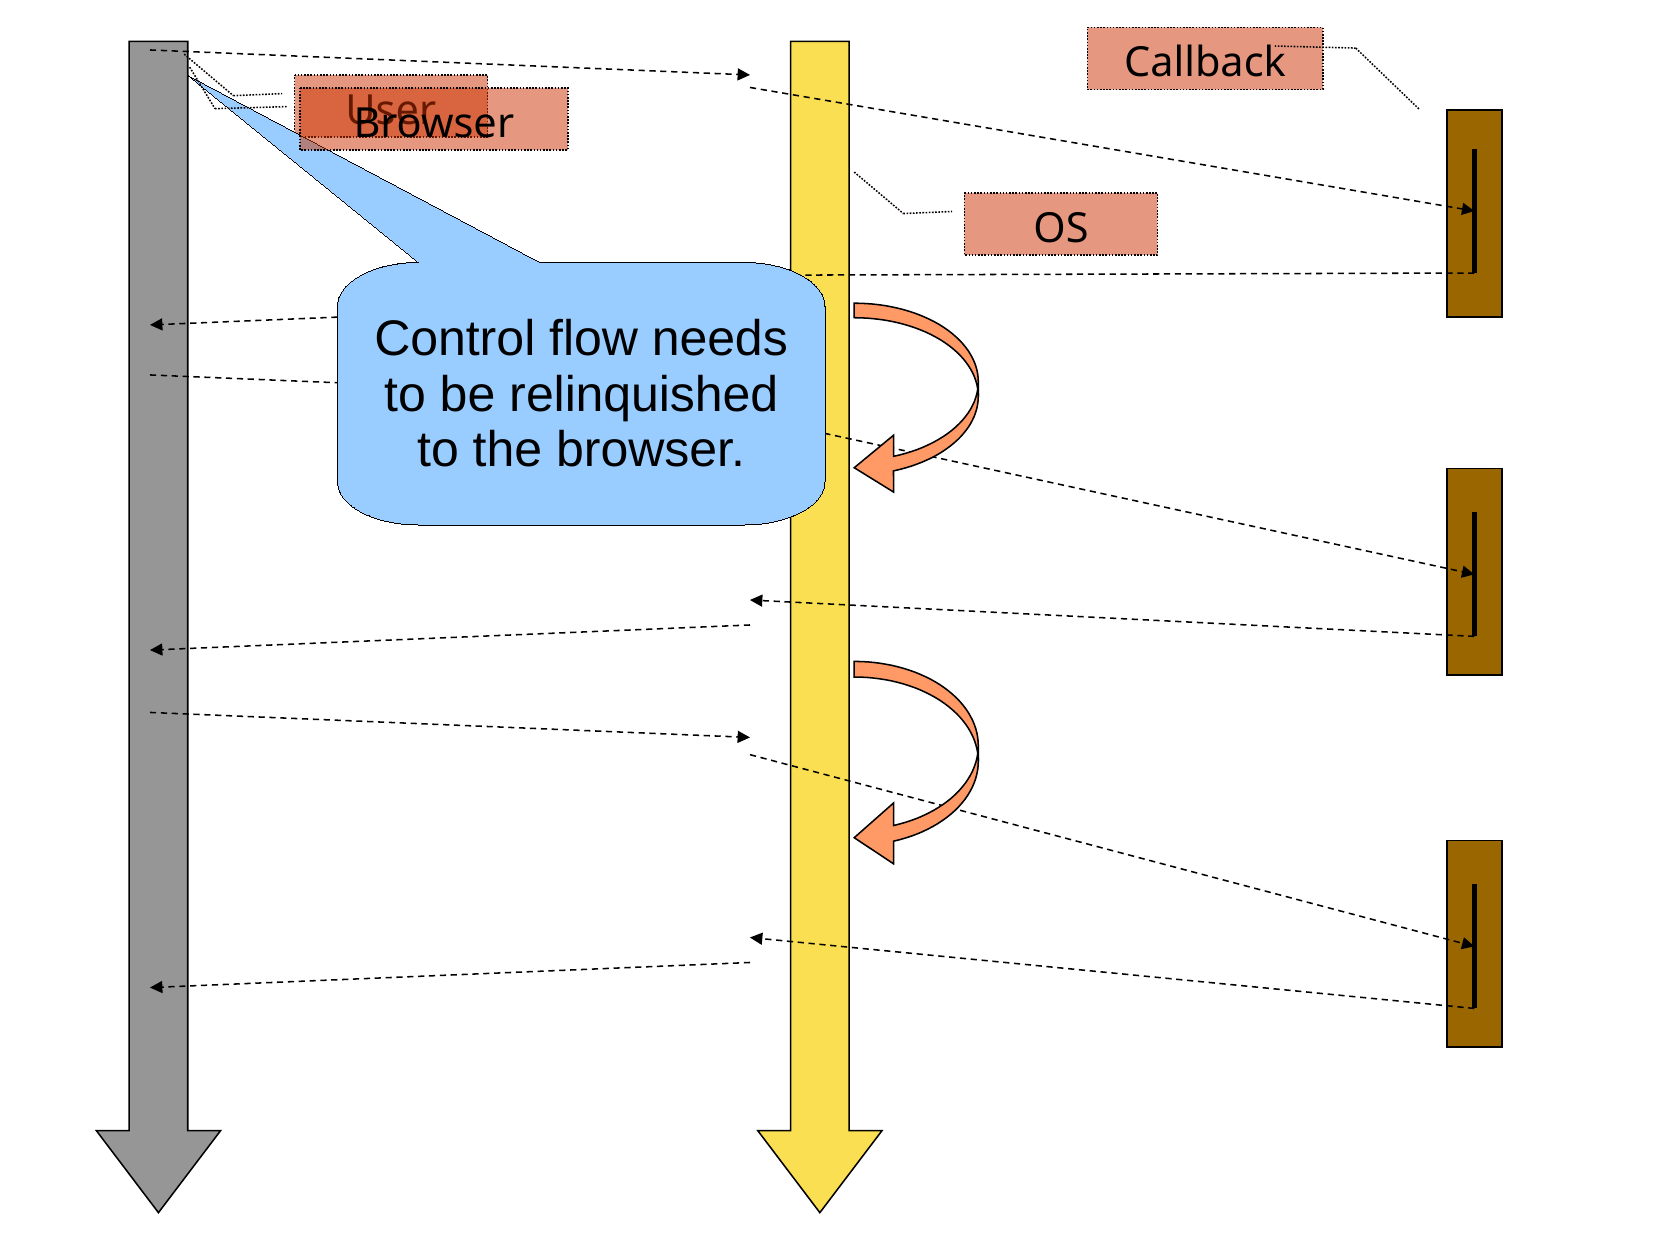

Callback
User
Browser
OS
Control flow needs to be relinquished to the browser.